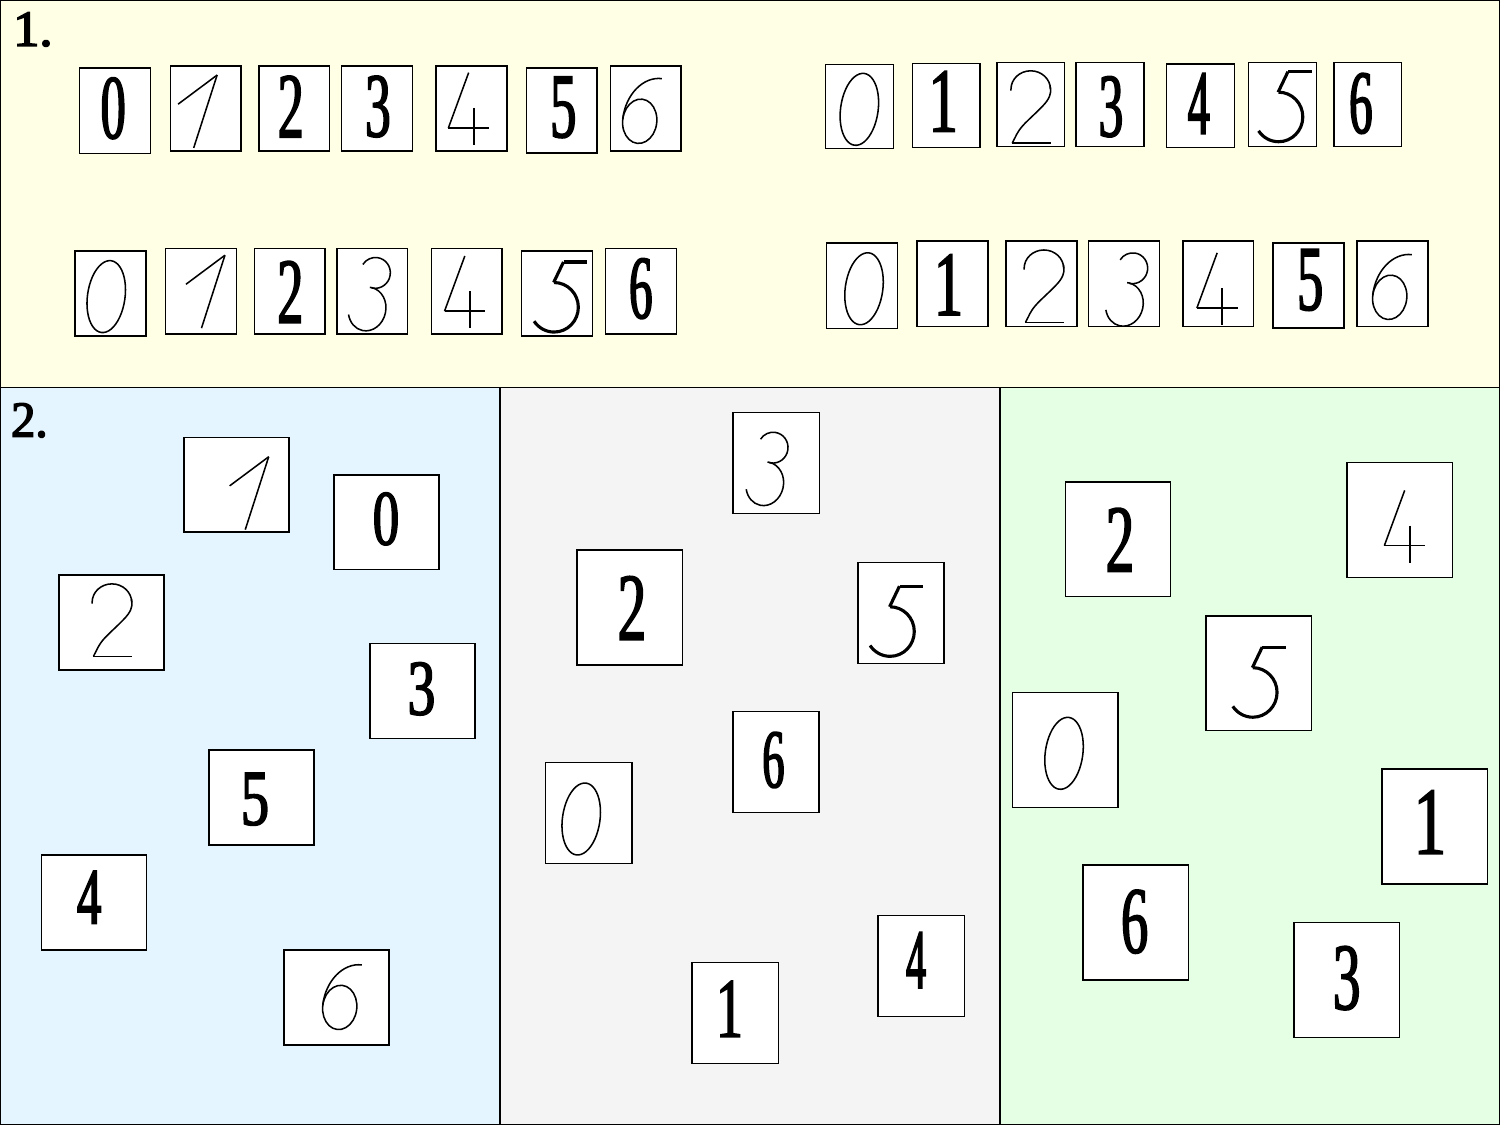

# Doplňování čísel
1.
1
4
6
3
2
3
5
0
5
1
6
2
2.
2
6
4
1
0
3
5
4
2
1
6
3